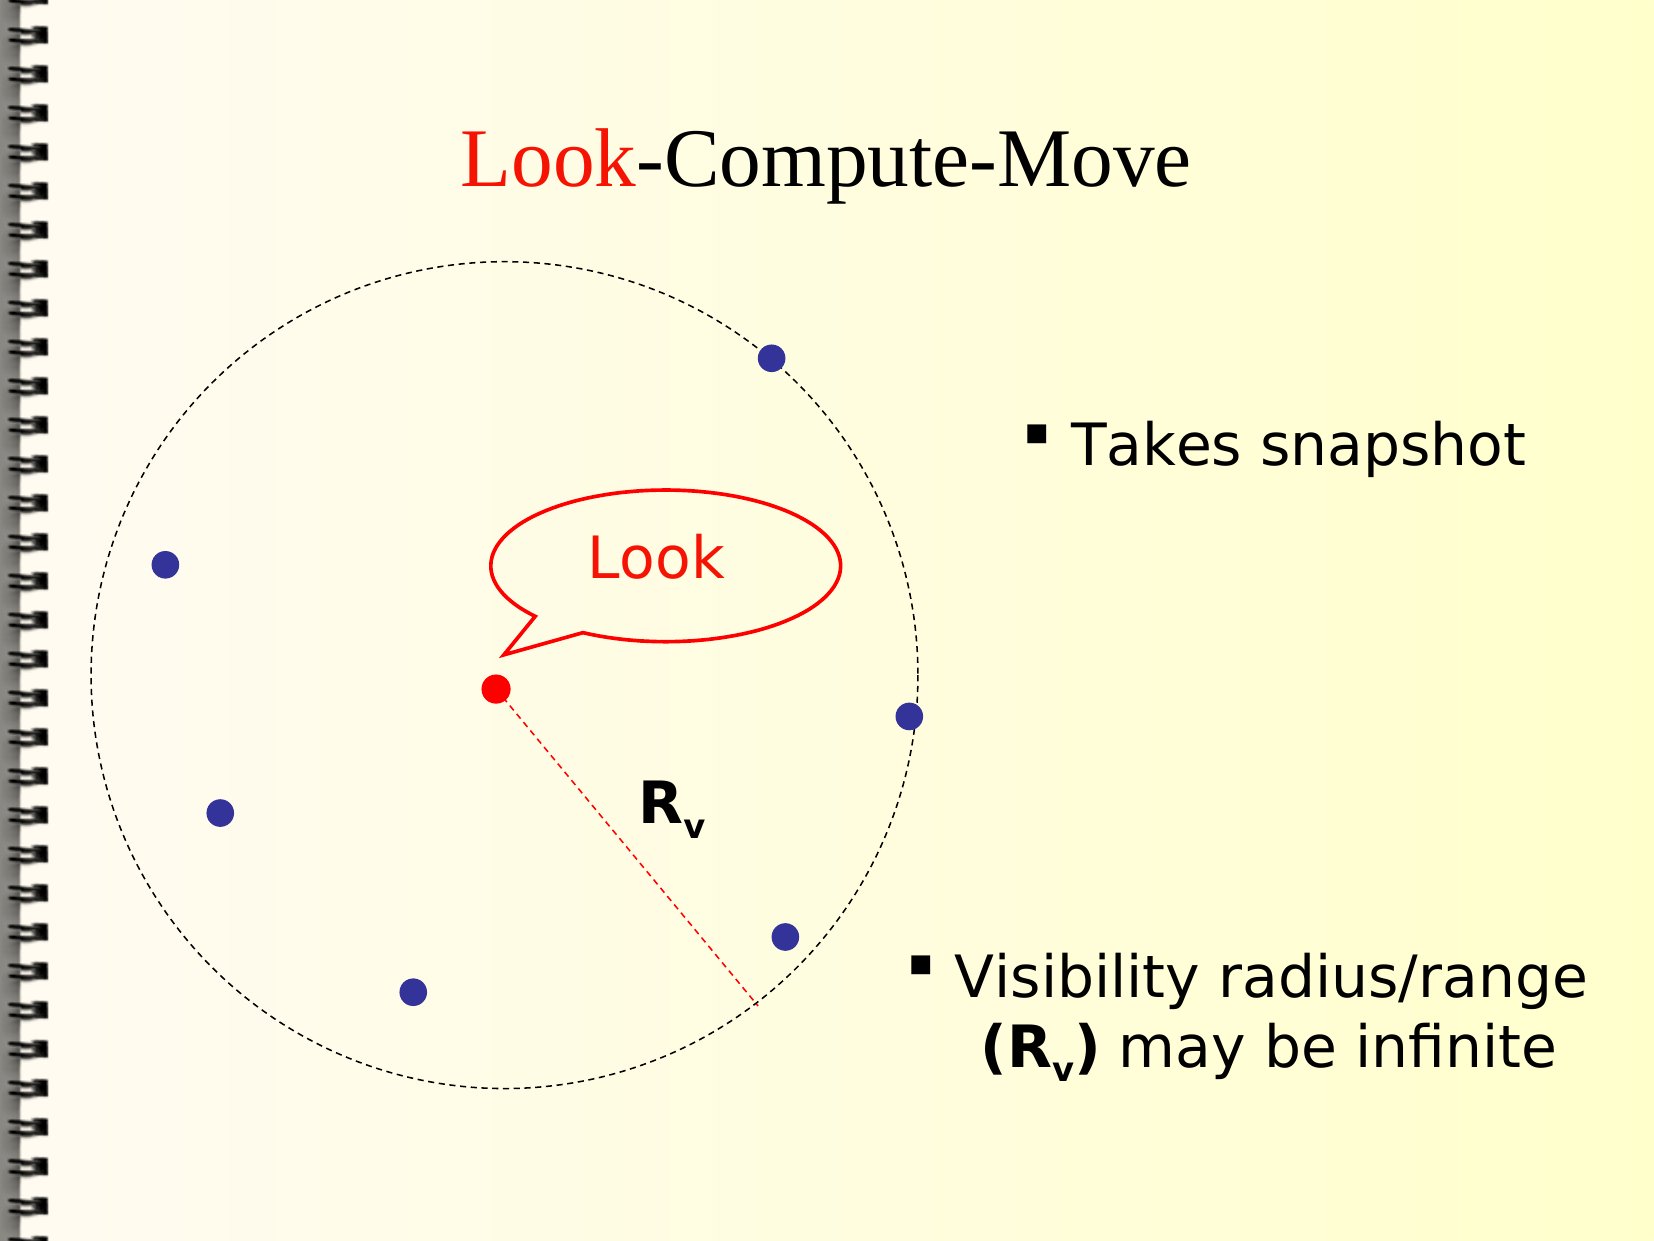

Look-Compute-Move
 Takes snapshot
Look
Rv
 Visibility radius/range
 (Rv) may be infinite